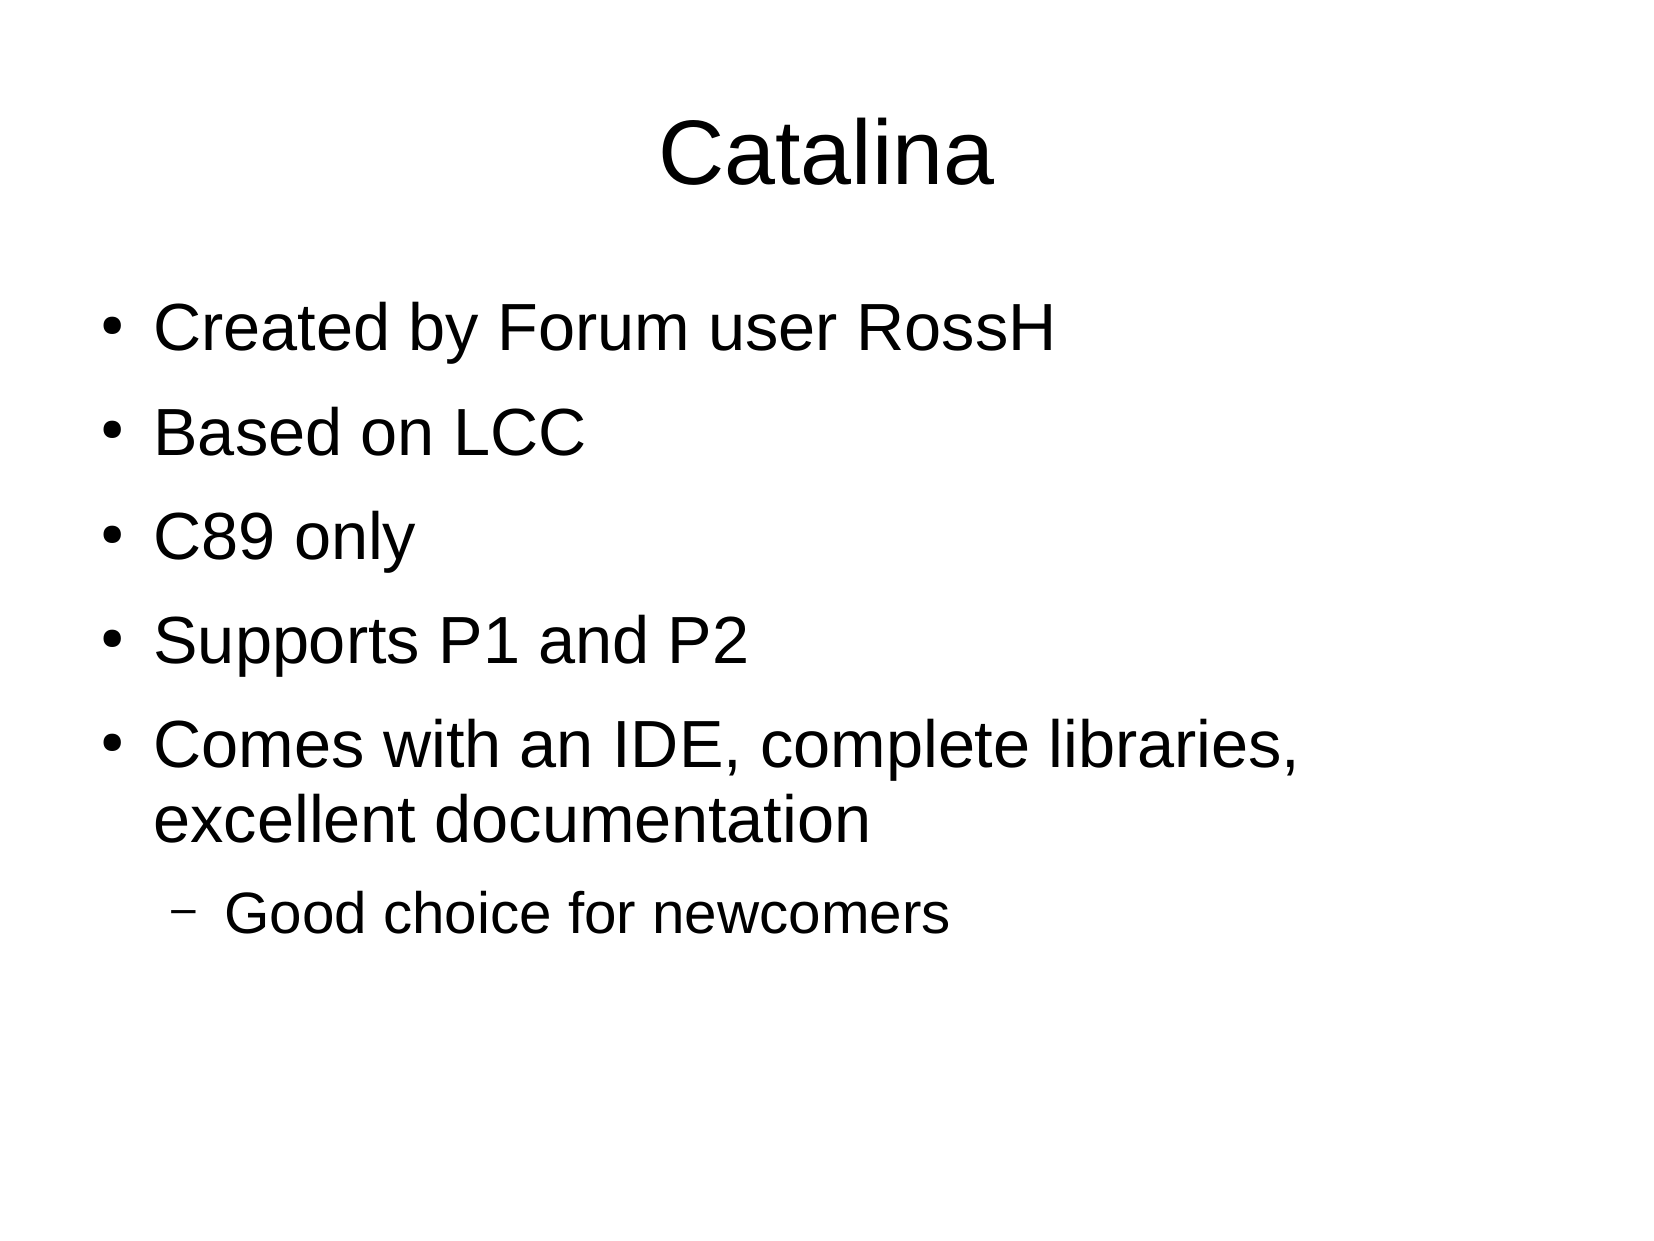

# Catalina
Created by Forum user RossH
Based on LCC
C89 only
Supports P1 and P2
Comes with an IDE, complete libraries, excellent documentation
Good choice for newcomers